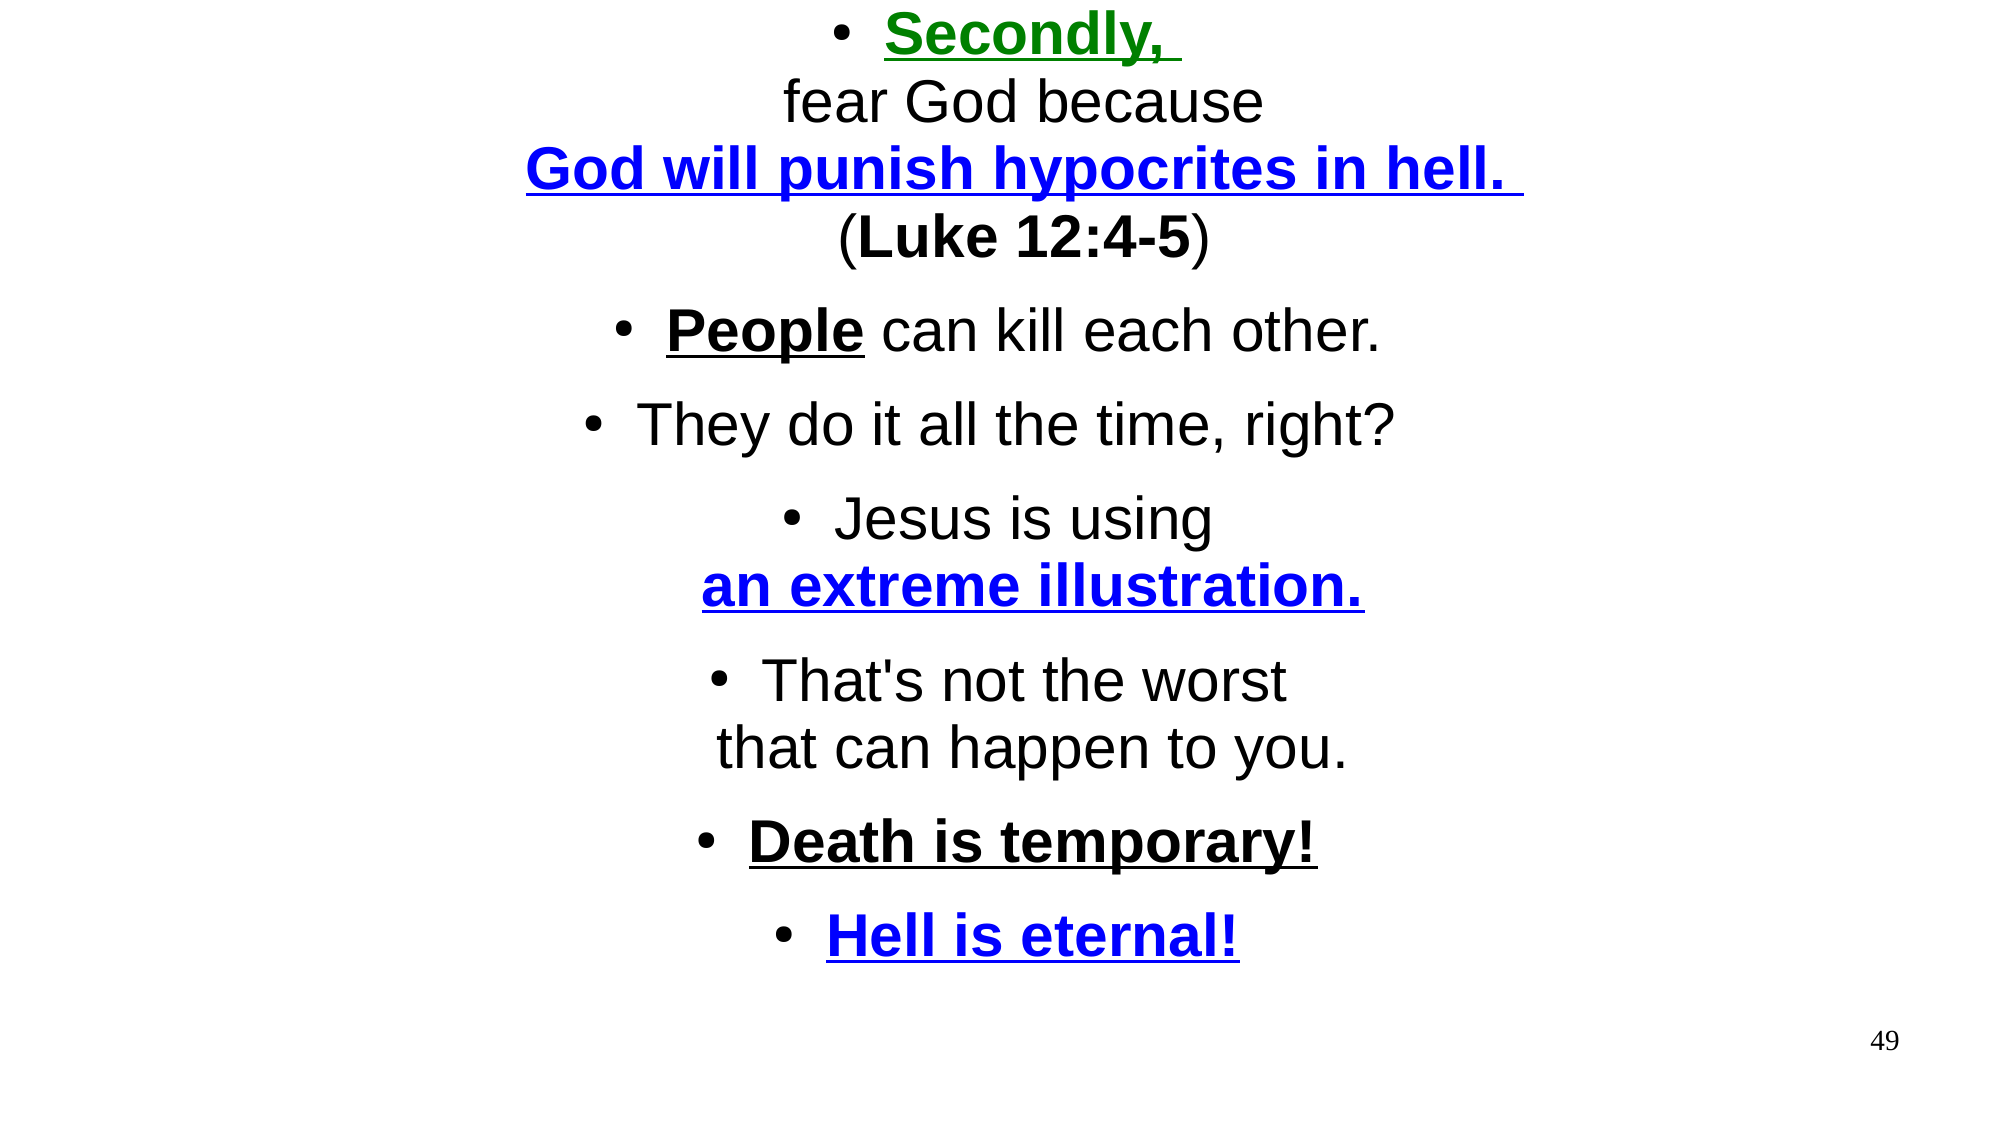

# Secondly, fear God because God will punish hypocrites in hell.  (Luke 12:4-5)
People can kill each other.
They do it all the time, right?
Jesus is using
an extreme illustration.
That's not the worst
that can happen to you.
Death is temporary!
Hell is eternal!
49